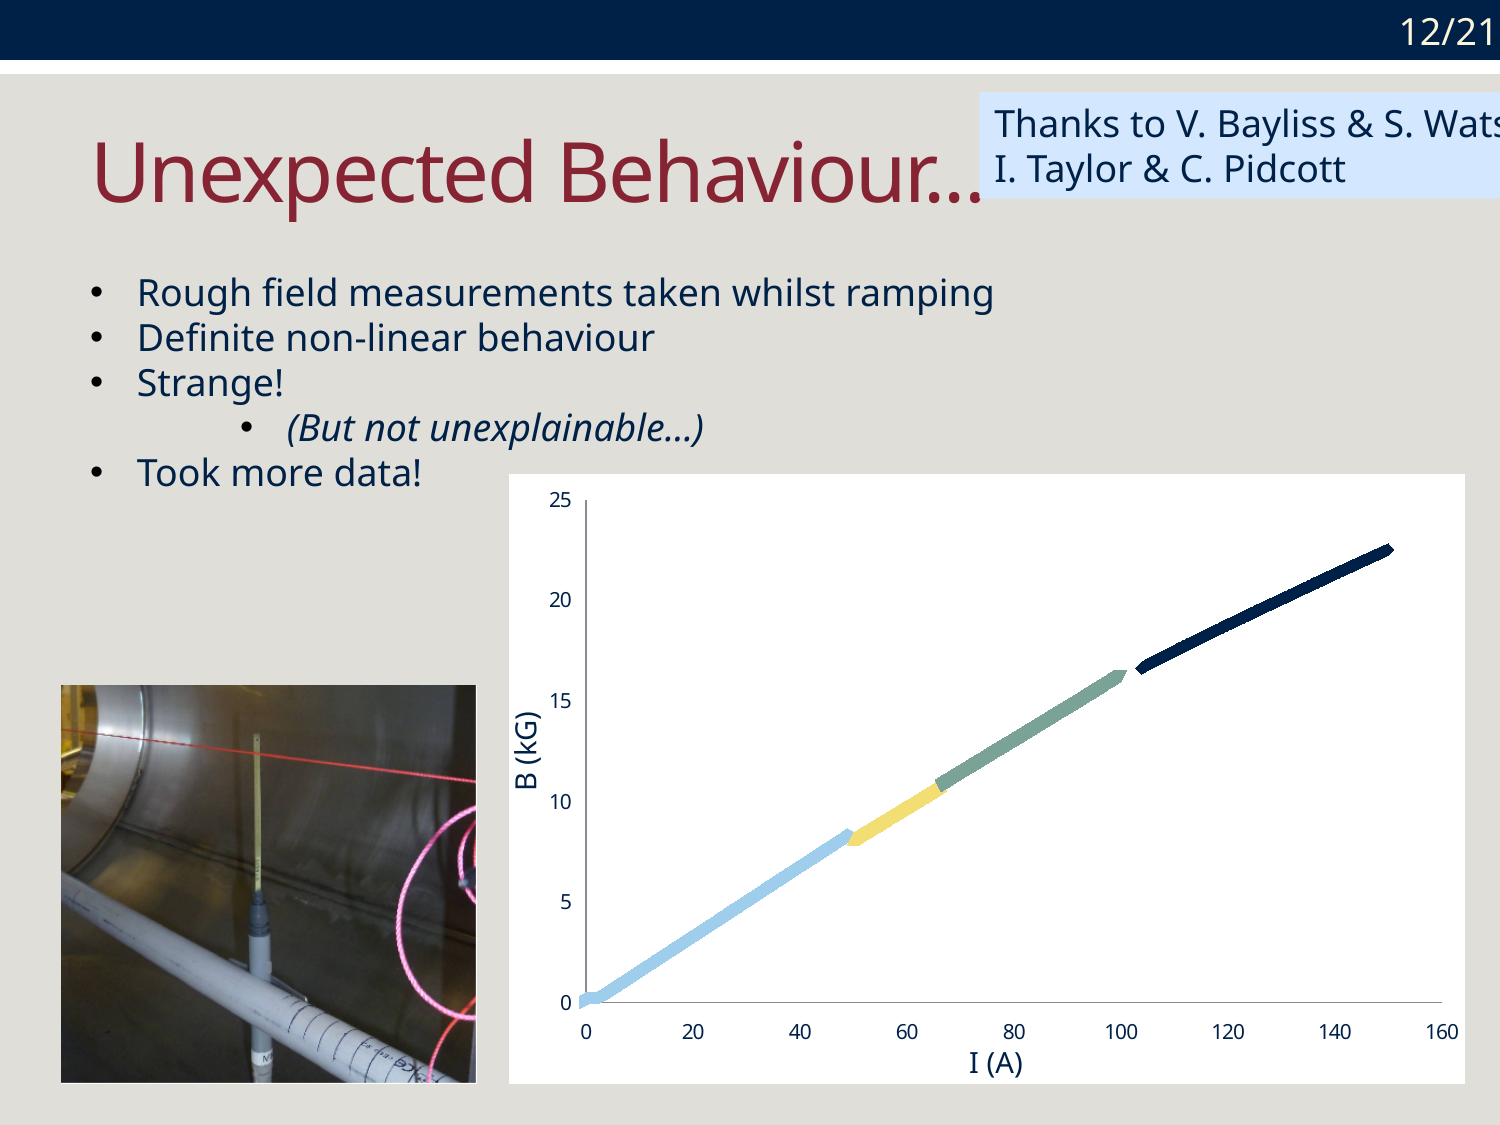

12/21
# Unexpected Behaviour...
Thanks to V. Bayliss & S. Watson,
I. Taylor & C. Pidcott
Rough field measurements taken whilst ramping
Definite non-linear behaviour
Strange!
(But not unexplainable...)
Took more data!
### Chart
| Category | Series1 | Series3 | Series4 | Series5 |
|---|---|---|---|---|
B (kG)
I (A)